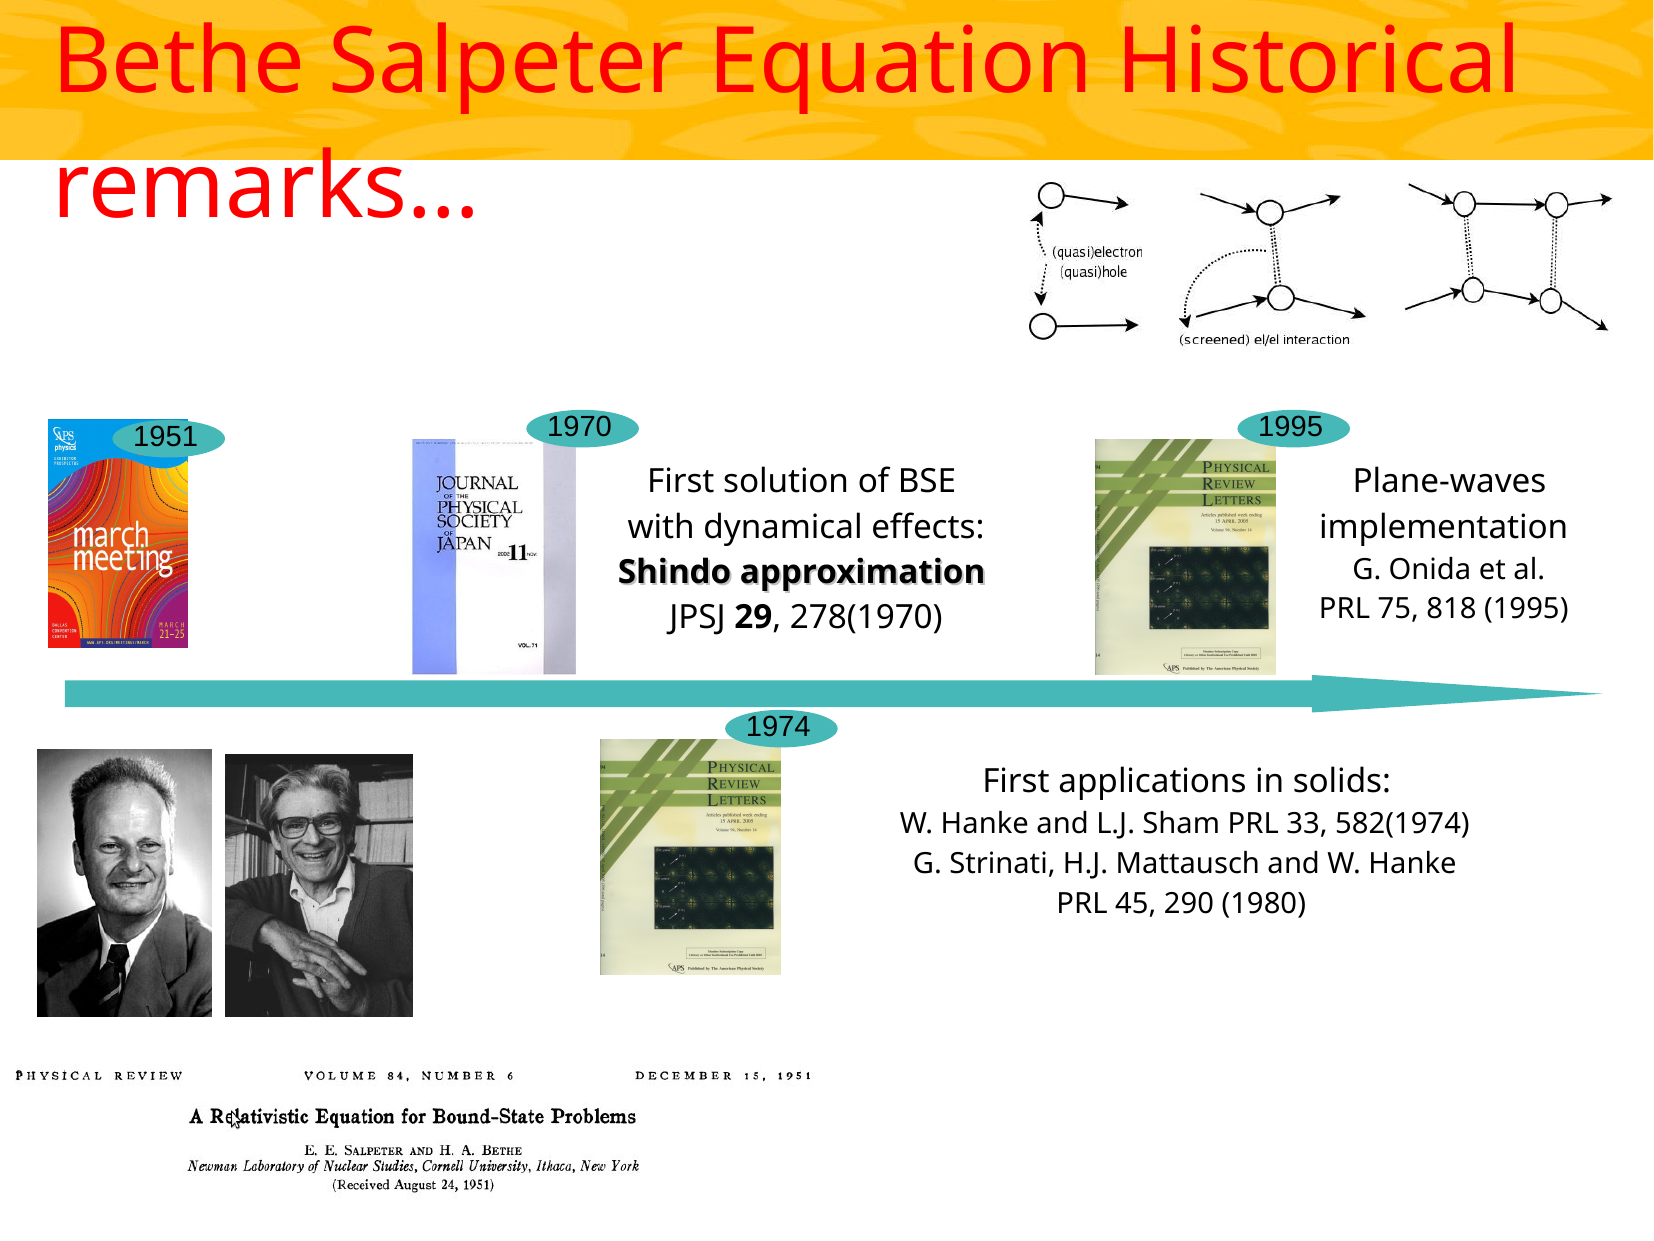

Bethe Salpeter Equation Historical remarks…
1970
1995
1951
First solution of BSE
with dynamical effects: Shindo approximation
JPSJ 29, 278(1970)
Plane-waves implementation
G. Onida et al.
PRL 75, 818 (1995)
1974
First applications in solids:
 W. Hanke and L.J. Sham PRL 33, 582(1974)
 G. Strinati, H.J. Mattausch and W. Hanke
PRL 45, 290 (1980)